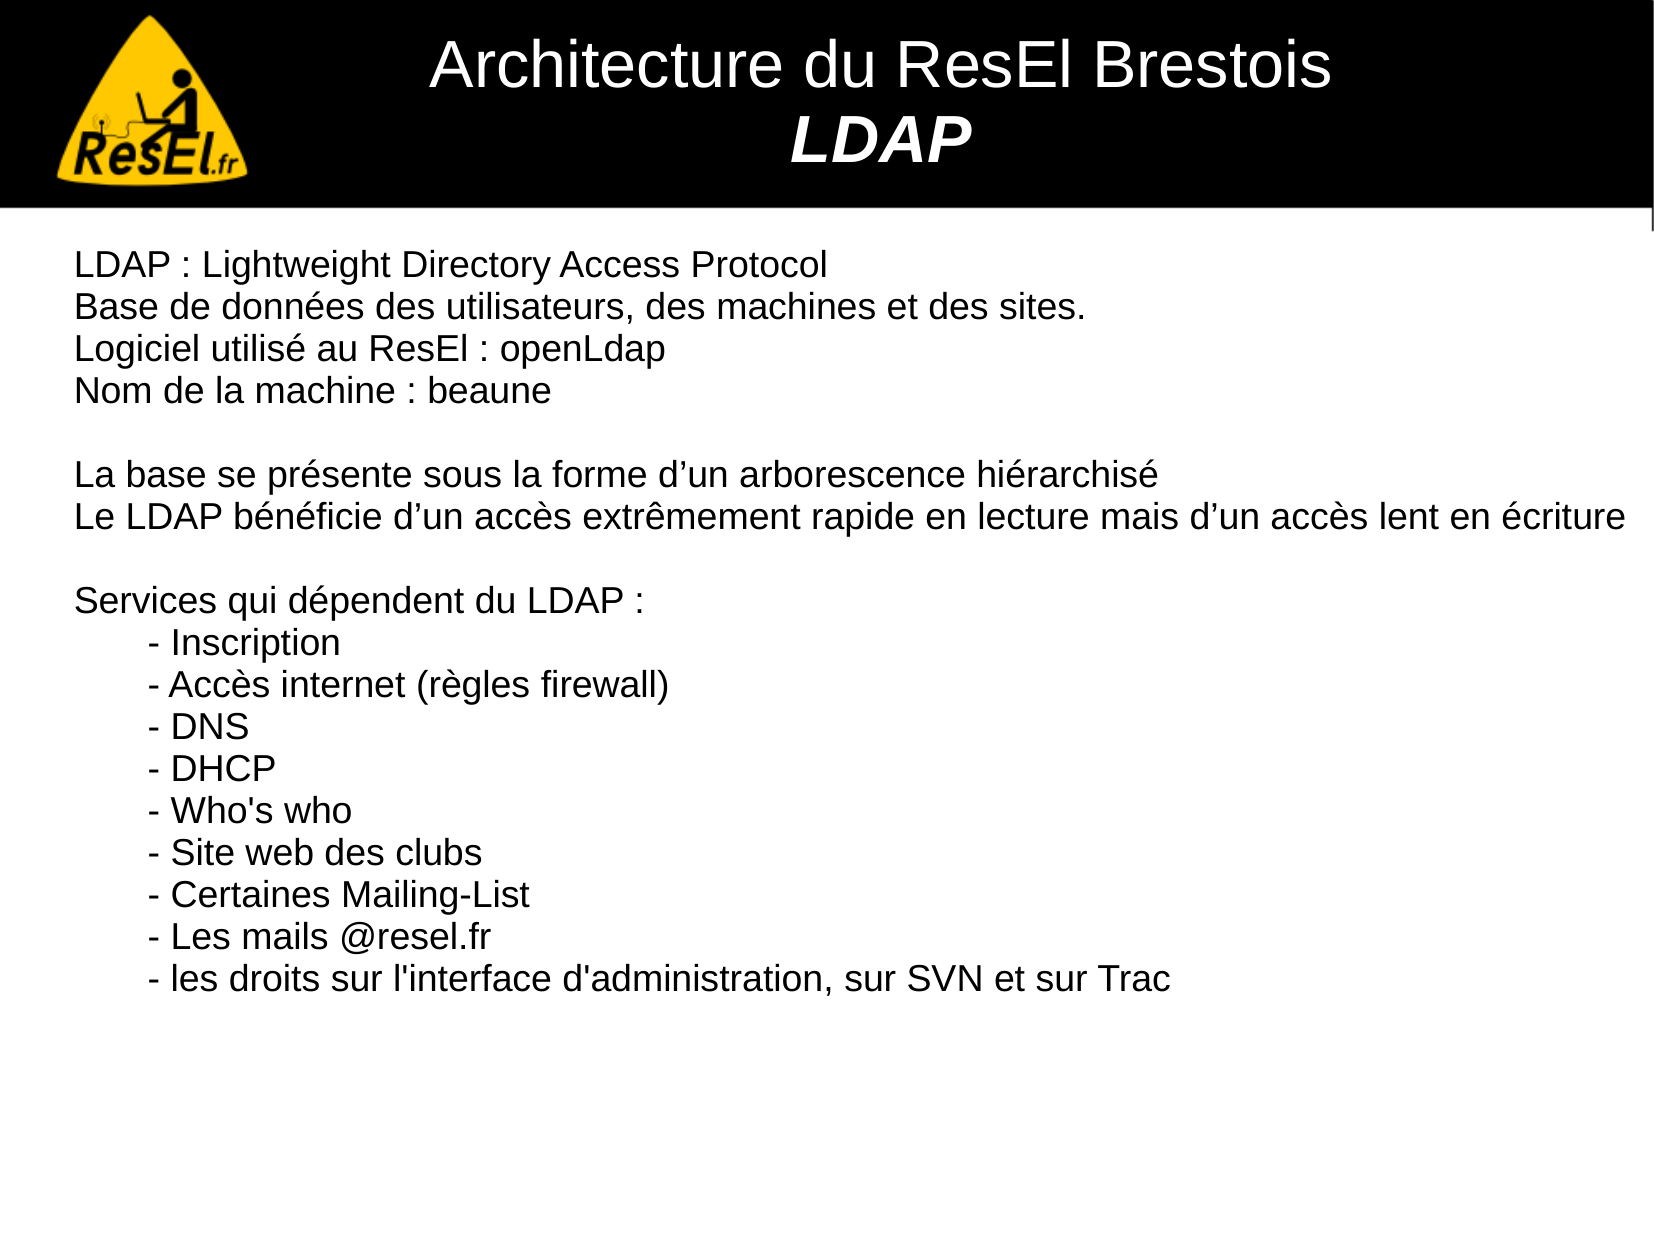

# Architecture du ResEl Brestois LDAP
LDAP : Lightweight Directory Access Protocol
Base de données des utilisateurs, des machines et des sites.
Logiciel utilisé au ResEl : openLdap
Nom de la machine : beaune
La base se présente sous la forme d’un arborescence hiérarchisé
Le LDAP bénéficie d’un accès extrêmement rapide en lecture mais d’un accès lent en écriture
Services qui dépendent du LDAP :
	- Inscription
	- Accès internet (règles firewall)
	- DNS
	- DHCP
	- Who's who
	- Site web des clubs
	- Certaines Mailing-List
	- Les mails @resel.fr
	- les droits sur l'interface d'administration, sur SVN et sur Trac